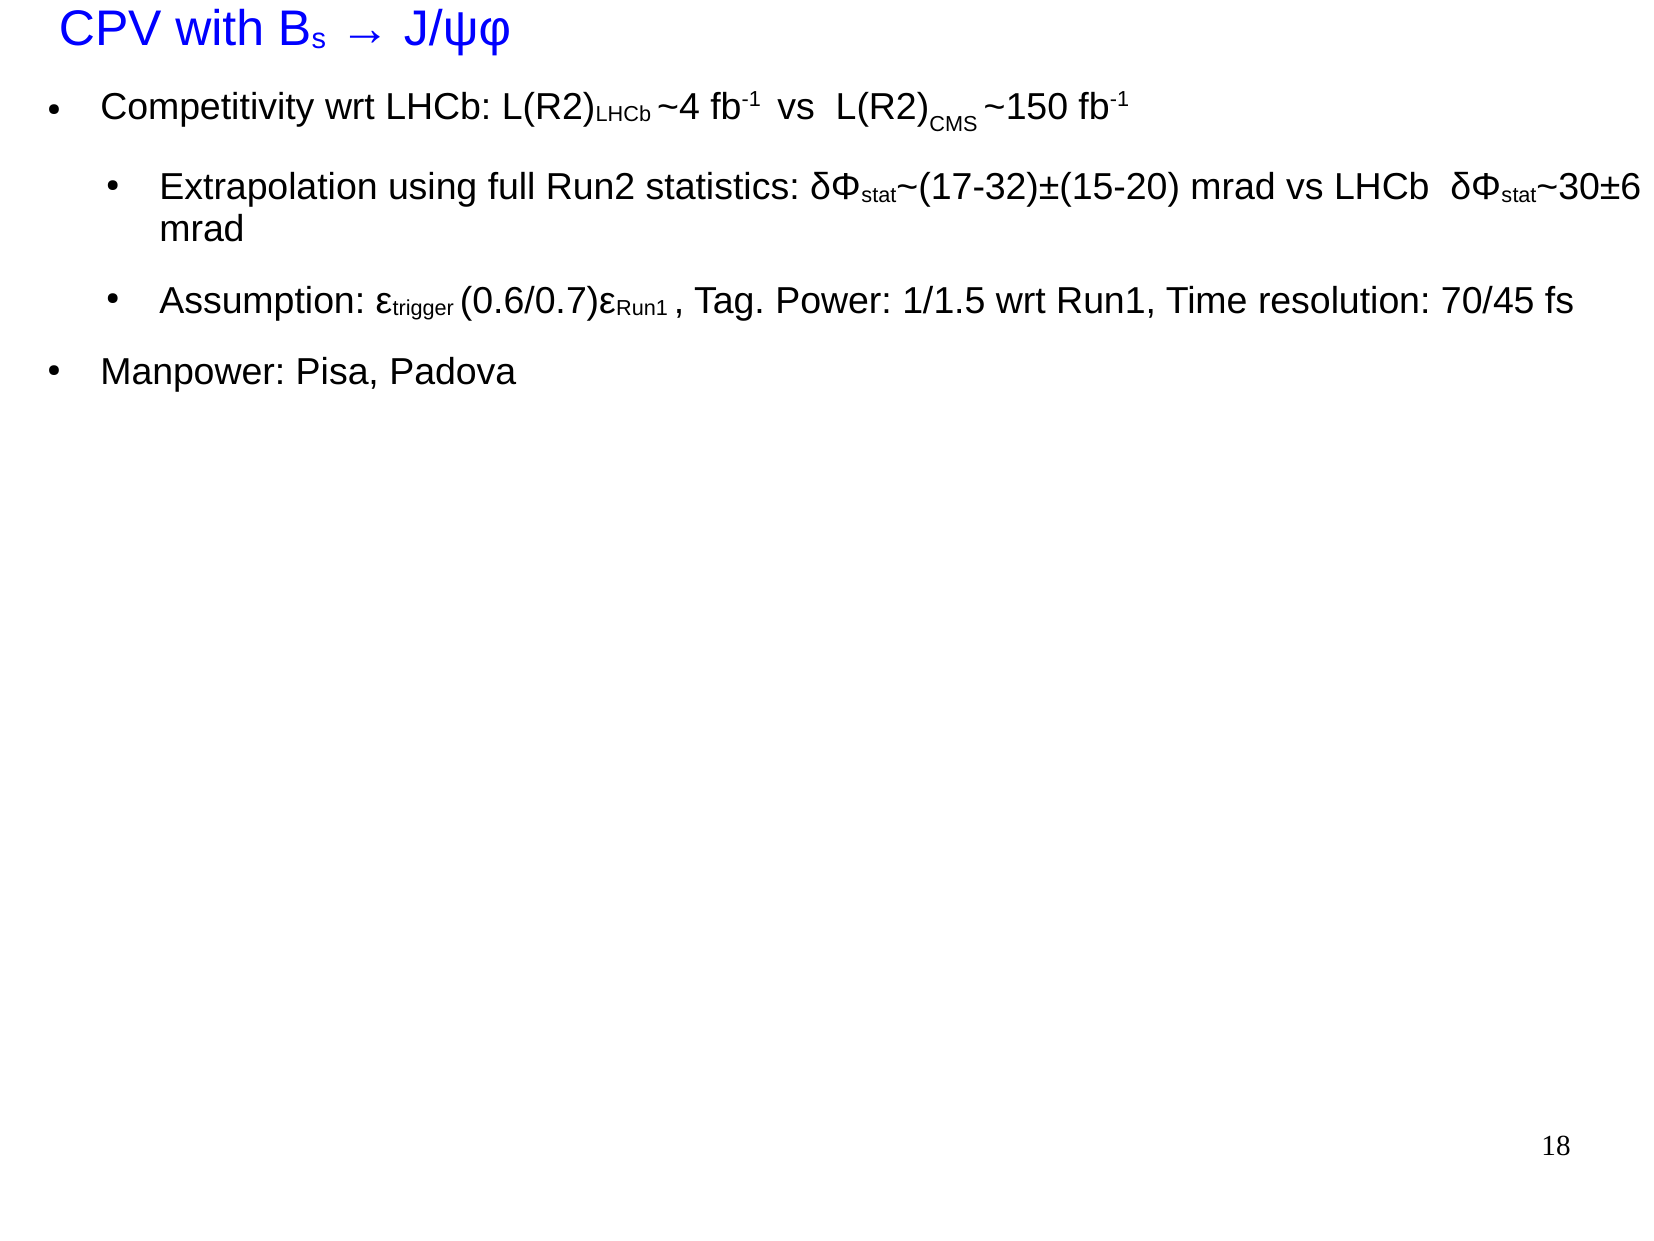

# CPV with Bs → J/ψφ
Competitivity wrt LHCb: L(R2)LHCb ~4 fb-1 vs L(R2)CMS ~150 fb-1
Extrapolation using full Run2 statistics: δΦstat~(17-32)±(15-20) mrad vs LHCb δΦstat~30±6 mrad
Assumption: εtrigger (0.6/0.7)εRun1 , Tag. Power: 1/1.5 wrt Run1, Time resolution: 70/45 fs
Manpower: Pisa, Padova
18